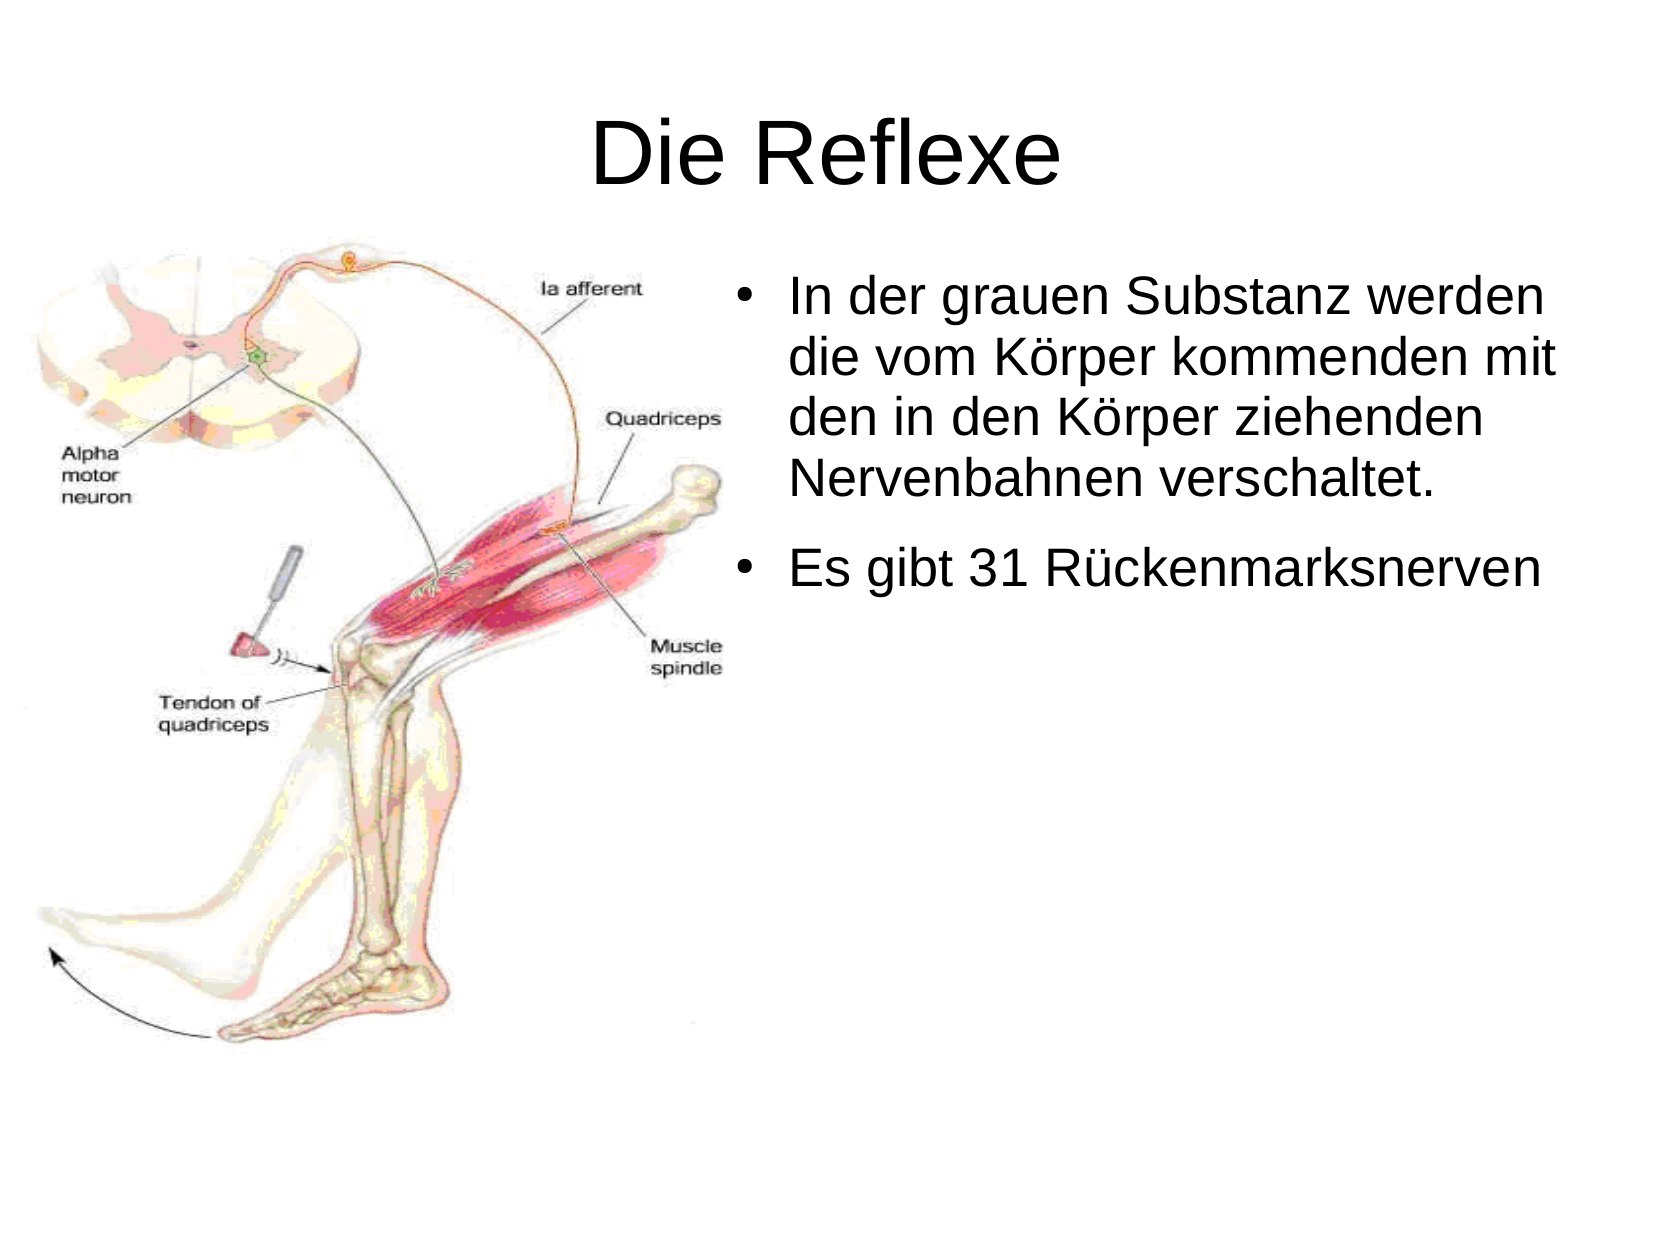

# Die Reflexe
In der grauen Substanz werden die vom Körper kommenden mit den in den Körper ziehenden Nervenbahnen verschaltet.
Es gibt 31 Rückenmarksnerven